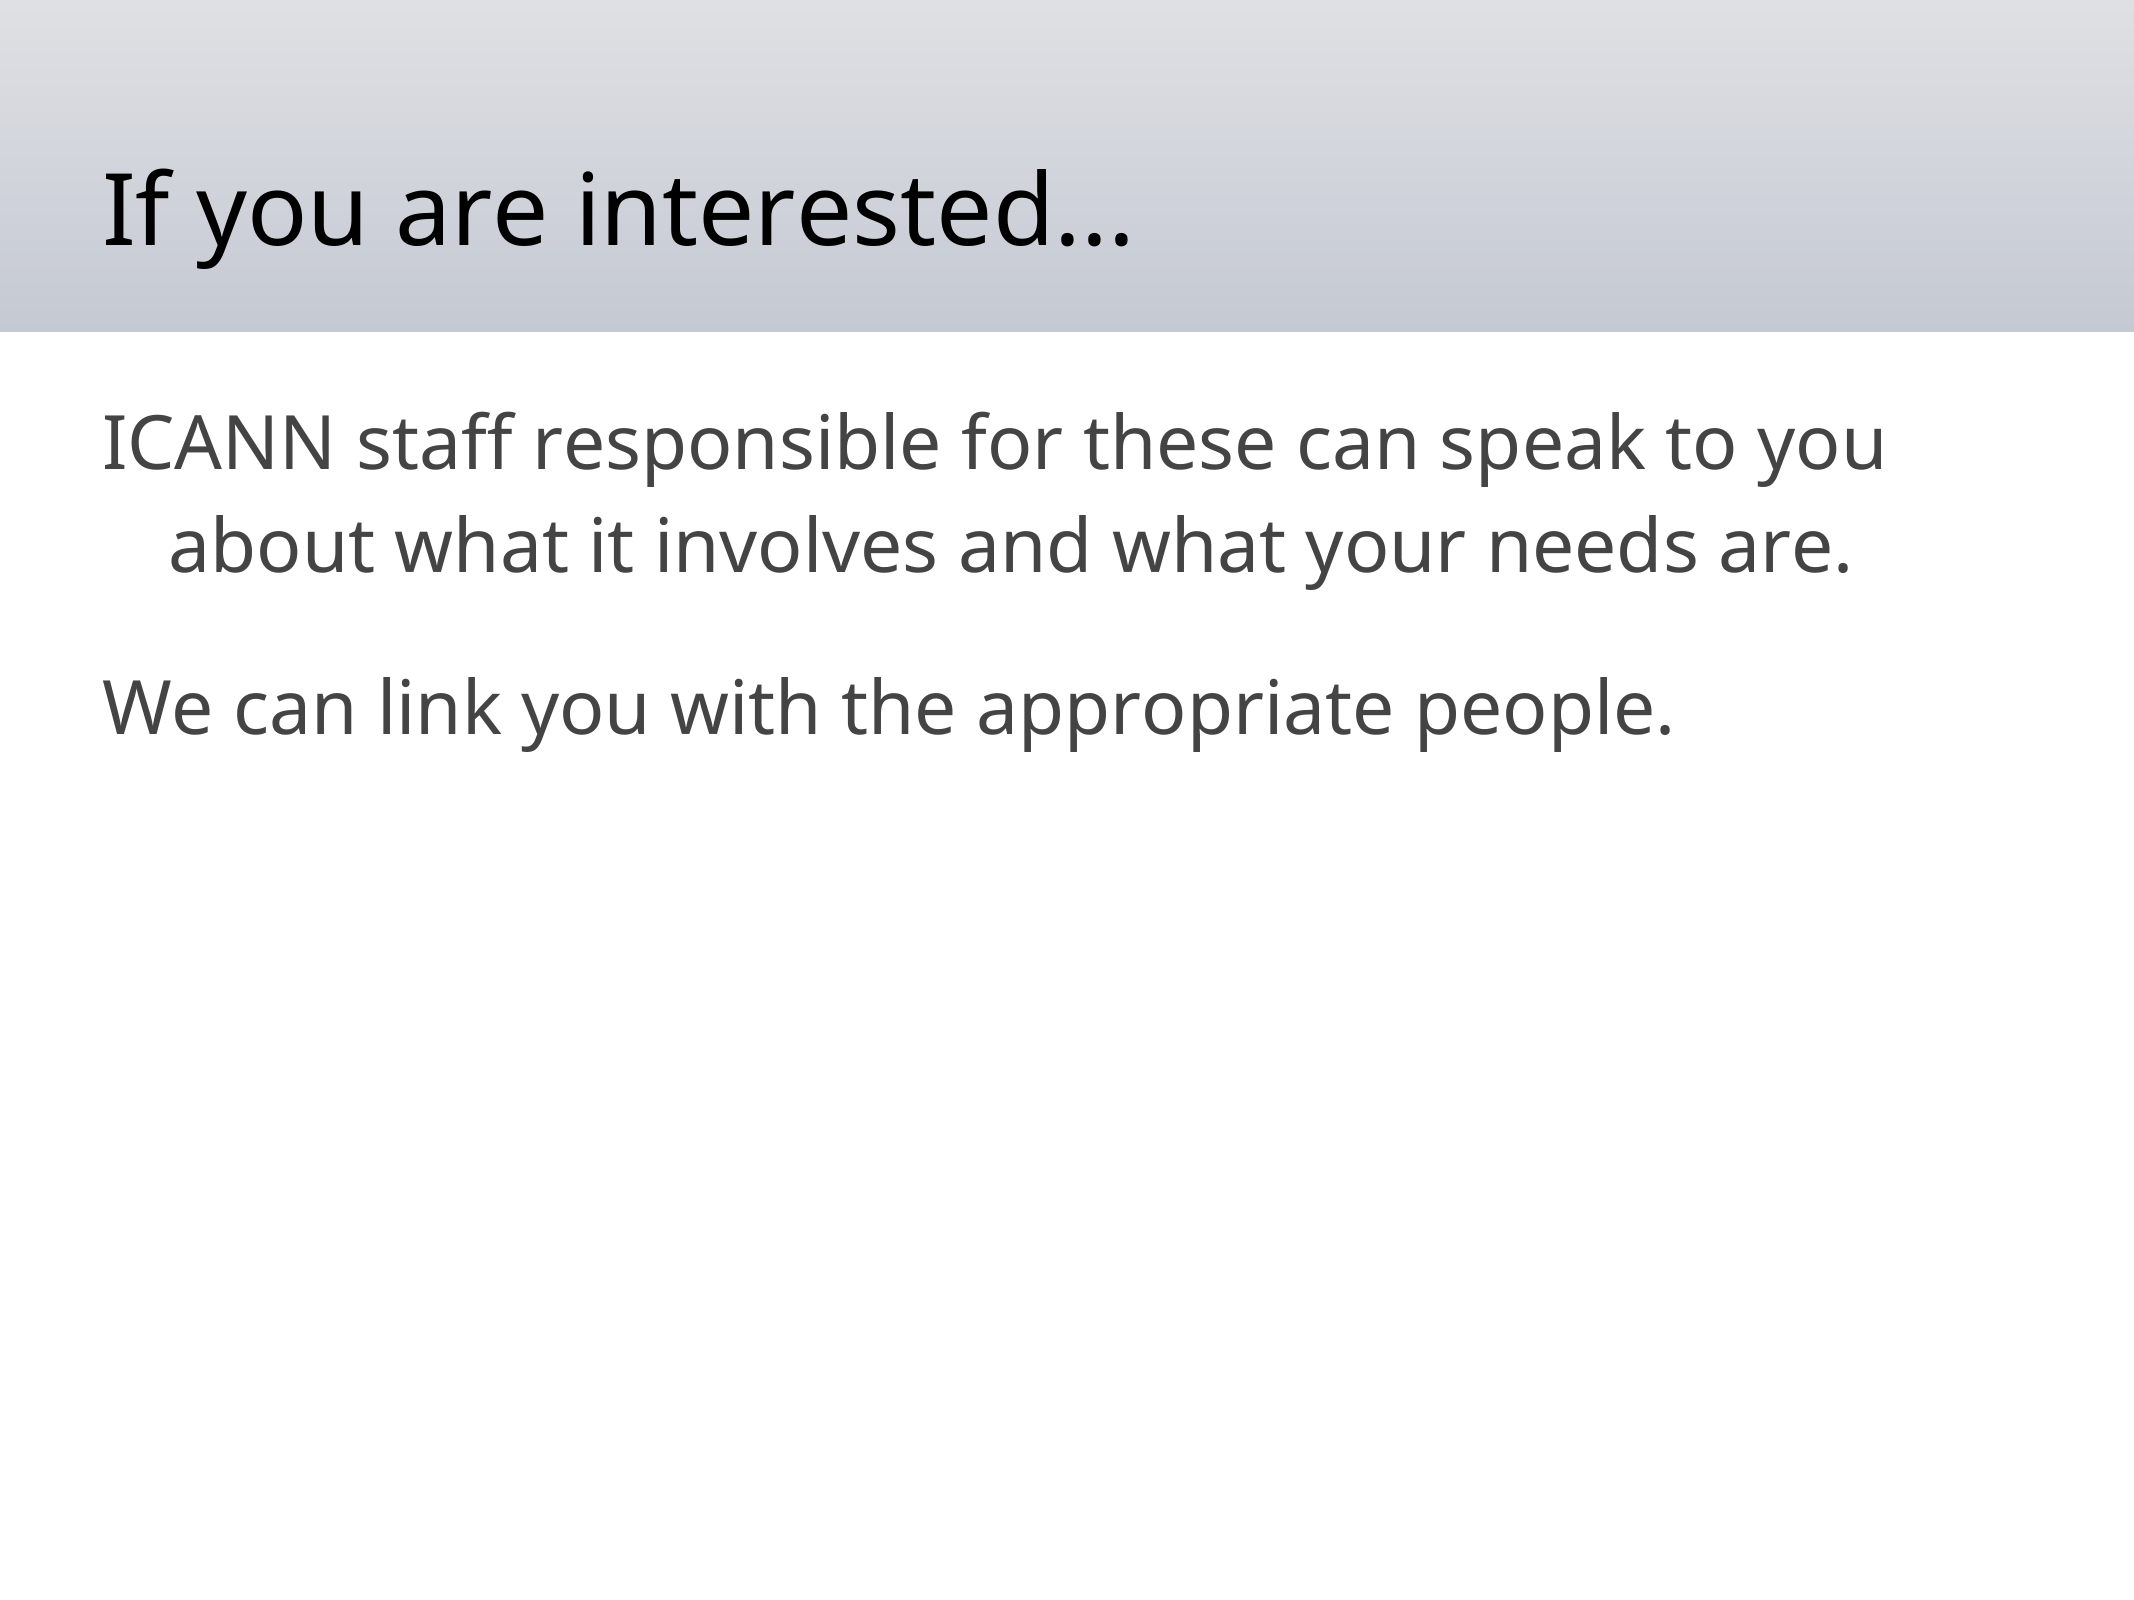

# If you are interested...
ICANN staff responsible for these can speak to you about what it involves and what your needs are.
We can link you with the appropriate people.